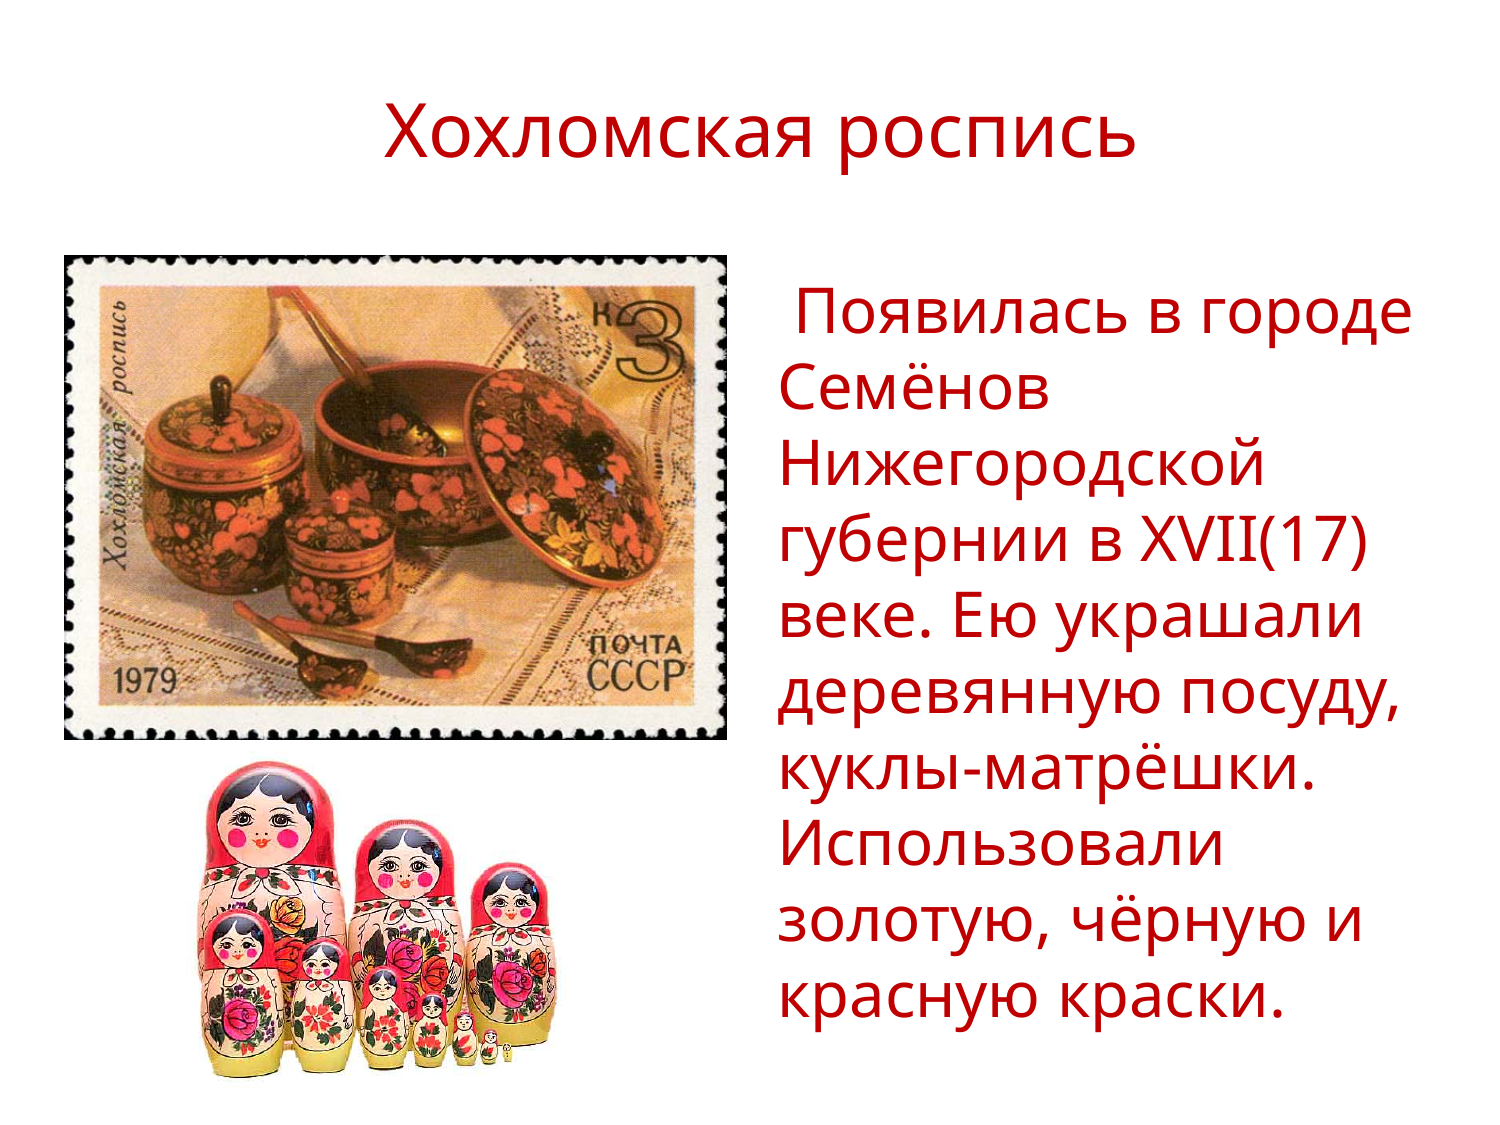

# Хохломская роспись
 Появилась в городе Семёнов Нижегородской губернии в XVII(17) веке. Ею украшали деревянную посуду, куклы-матрёшки. Использовали золотую, чёрную и красную краски.